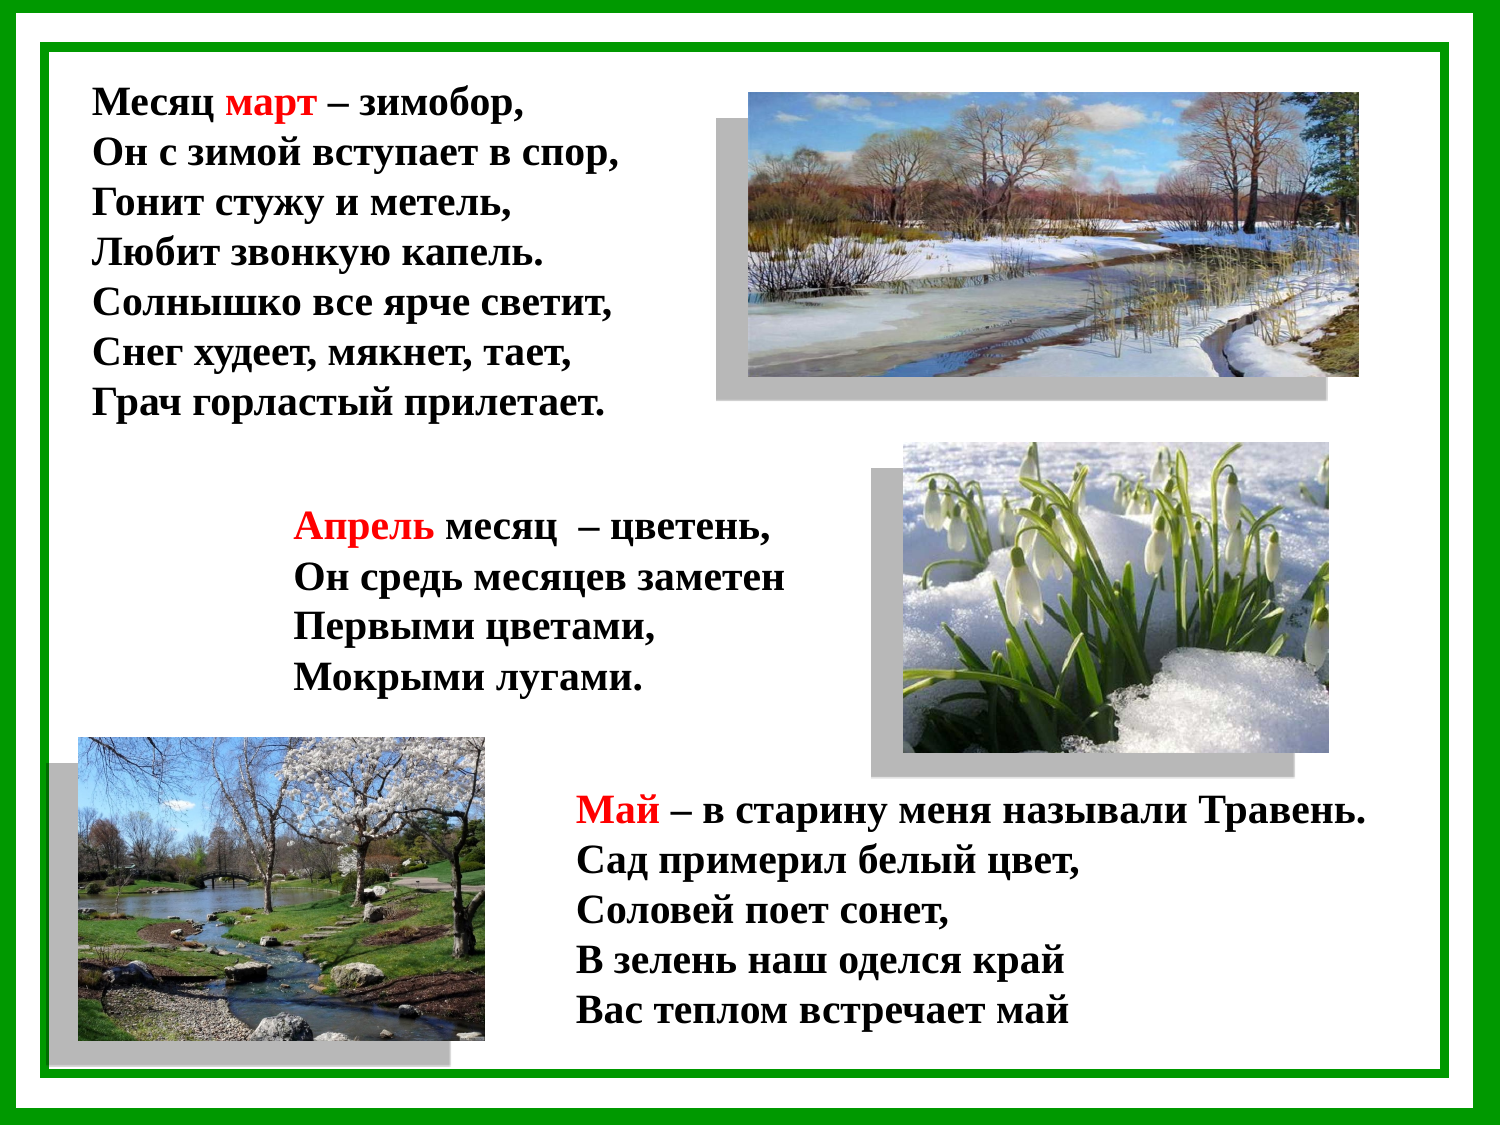

Месяц март – зимобор,
Он с зимой вступает в спор,
Гонит стужу и метель,
Любит звонкую капель.
Солнышко все ярче светит,
Снег худеет, мякнет, тает,
Грач горластый прилетает.
Апрель месяц – цветень,
Он средь месяцев заметен
Первыми цветами,
Мокрыми лугами.
Май – в старину меня называли Травень.
Сад примерил белый цвет,
Соловей поет сонет,
В зелень наш оделся край
Вас теплом встречает май